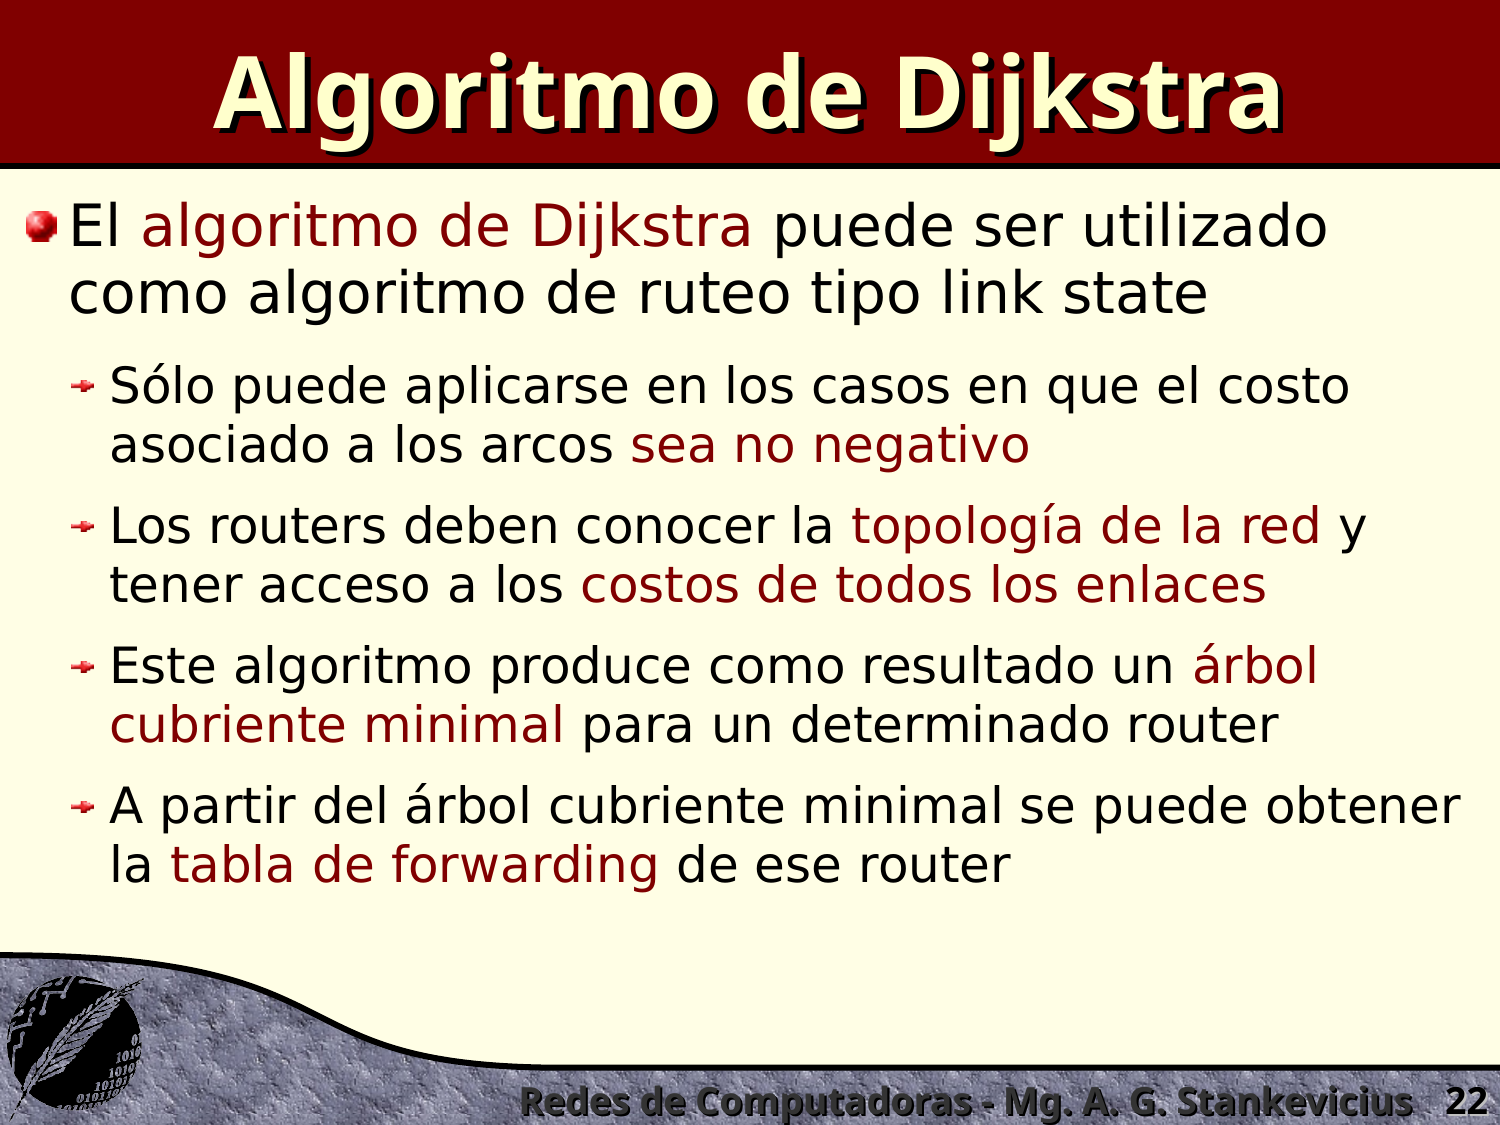

# Algoritmo de Dijkstra
El algoritmo de Dijkstra puede ser utilizado como algoritmo de ruteo tipo link state
Sólo puede aplicarse en los casos en que el costo asociado a los arcos sea no negativo
Los routers deben conocer la topología de la red y tener acceso a los costos de todos los enlaces
Este algoritmo produce como resultado un árbol cubriente minimal para un determinado router
A partir del árbol cubriente minimal se puede obtener la tabla de forwarding de ese router
22